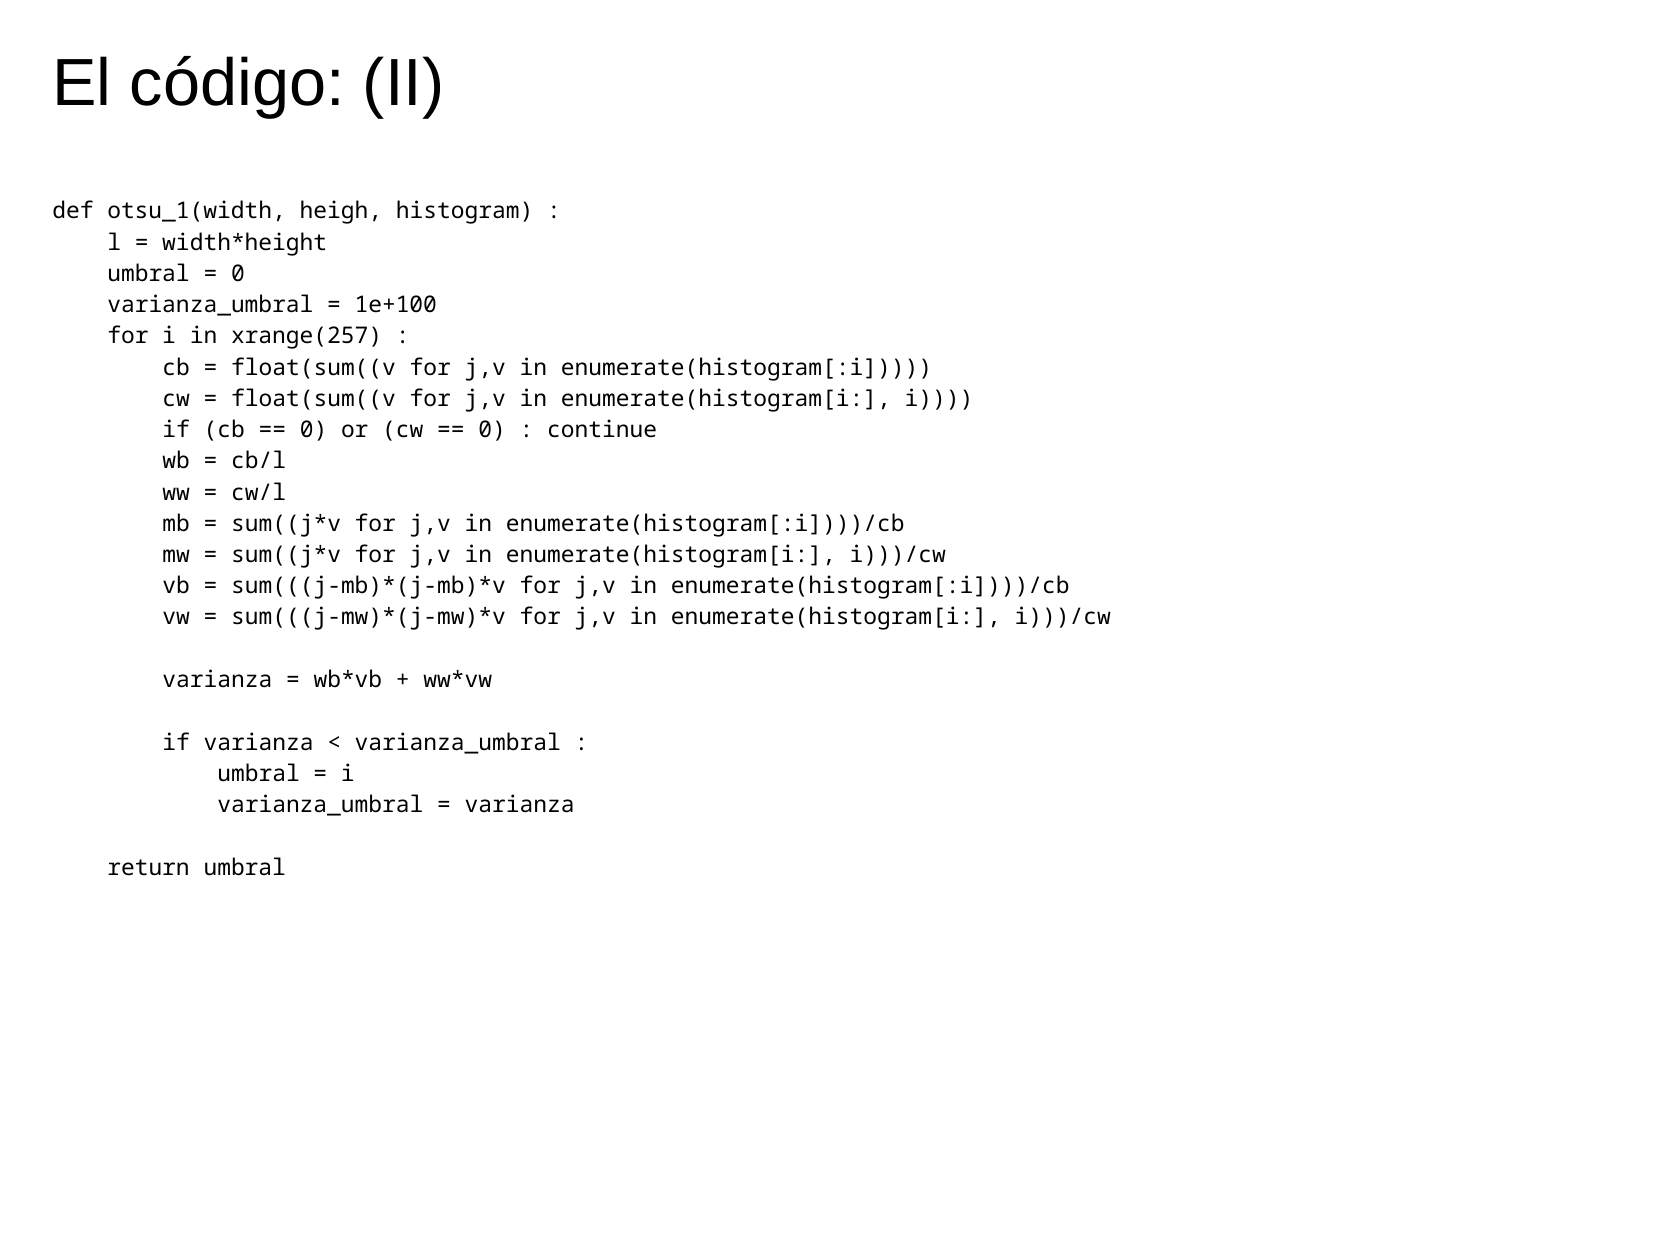

El código: (II)
def otsu_1(width, heigh, histogram) :
 l = width*height
 umbral = 0
 varianza_umbral = 1e+100
 for i in xrange(257) :
 cb = float(sum((v for j,v in enumerate(histogram[:i]))))
 cw = float(sum((v for j,v in enumerate(histogram[i:], i))))
 if (cb == 0) or (cw == 0) : continue
 wb = cb/l
 ww = cw/l
 mb = sum((j*v for j,v in enumerate(histogram[:i])))/cb
 mw = sum((j*v for j,v in enumerate(histogram[i:], i)))/cw
 vb = sum(((j-mb)*(j-mb)*v for j,v in enumerate(histogram[:i])))/cb
 vw = sum(((j-mw)*(j-mw)*v for j,v in enumerate(histogram[i:], i)))/cw
 varianza = wb*vb + ww*vw
 if varianza < varianza_umbral :
 umbral = i
 varianza_umbral = varianza
 return umbral